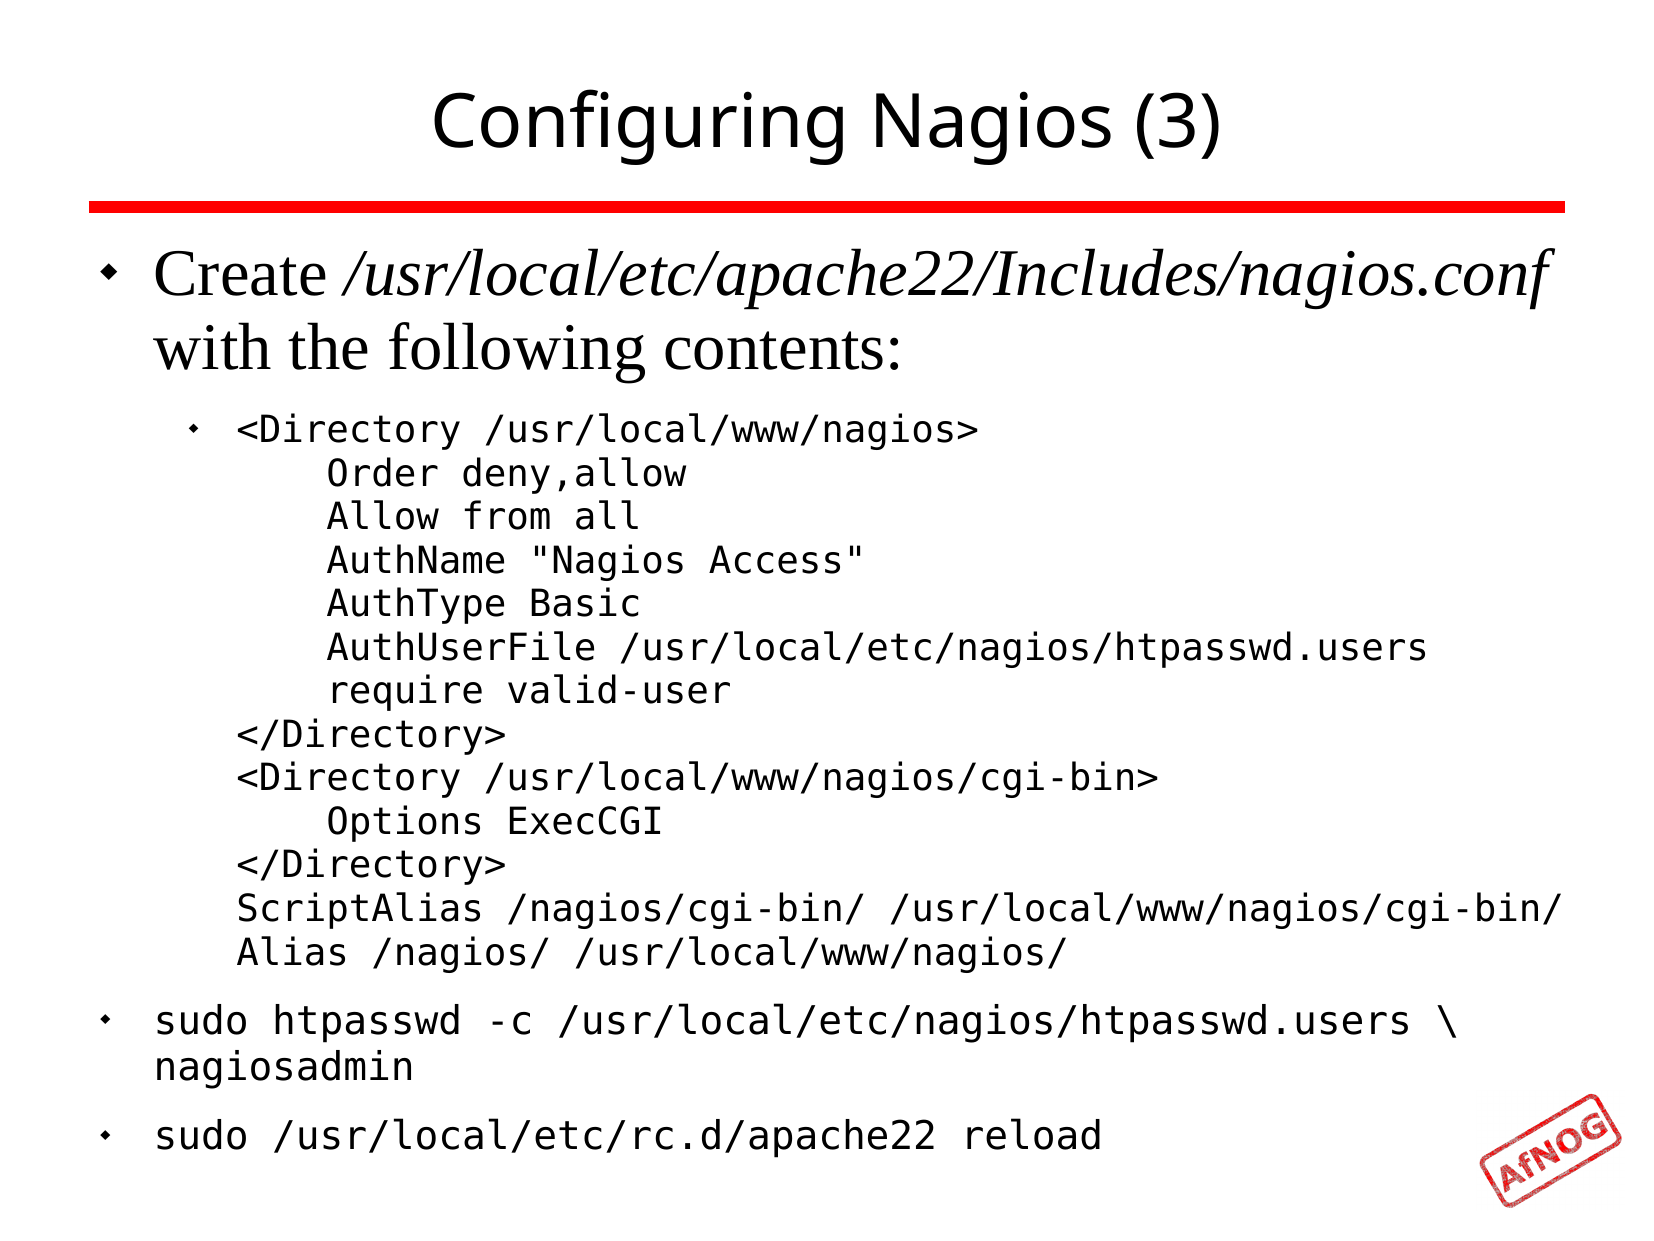

# Configuring Nagios (3)
Create /usr/local/etc/apache22/Includes/nagios.conf with the following contents:
<Directory /usr/local/www/nagios>
 Order deny,allow
 Allow from all
 AuthName "Nagios Access"
 AuthType Basic
 AuthUserFile /usr/local/etc/nagios/htpasswd.users
 require valid-user
</Directory>
<Directory /usr/local/www/nagios/cgi-bin>
 Options ExecCGI
</Directory>
ScriptAlias /nagios/cgi-bin/ /usr/local/www/nagios/cgi-bin/
Alias /nagios/ /usr/local/www/nagios/
sudo htpasswd -c /usr/local/etc/nagios/htpasswd.users \
nagiosadmin
sudo /usr/local/etc/rc.d/apache22 reload